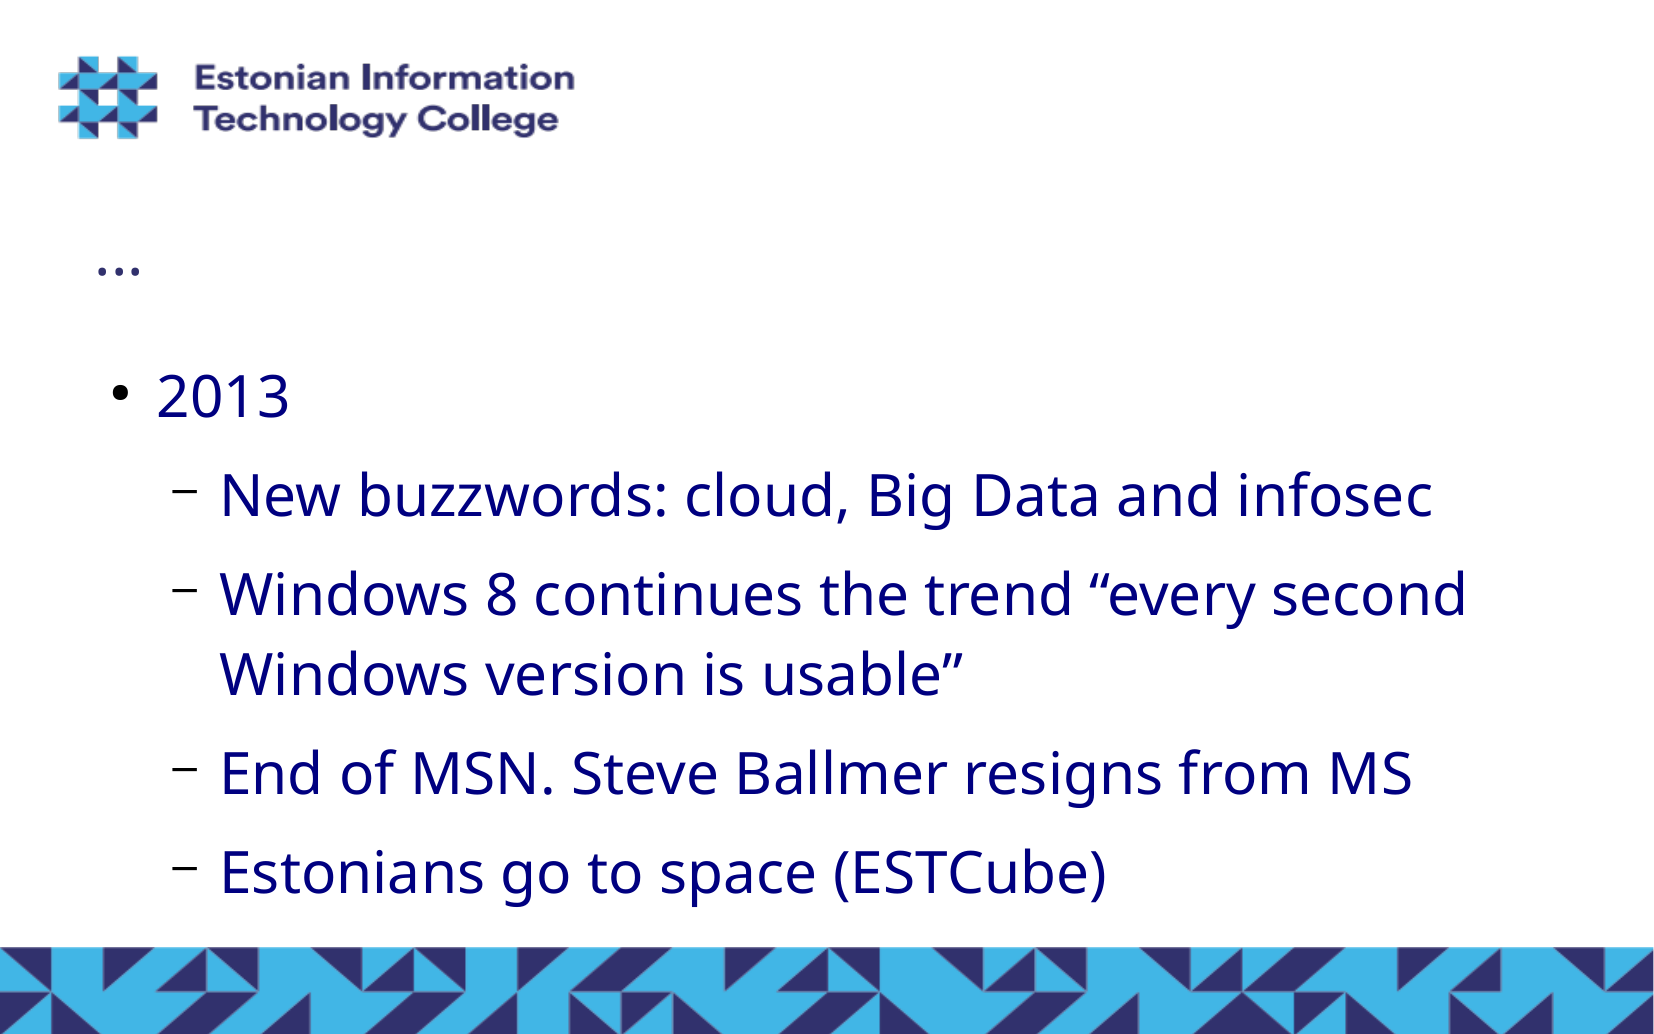

# ...
2013
New buzzwords: cloud, Big Data and infosec
Windows 8 continues the trend “every second Windows version is usable”
End of MSN. Steve Ballmer resigns from MS
Estonians go to space (ESTCube)